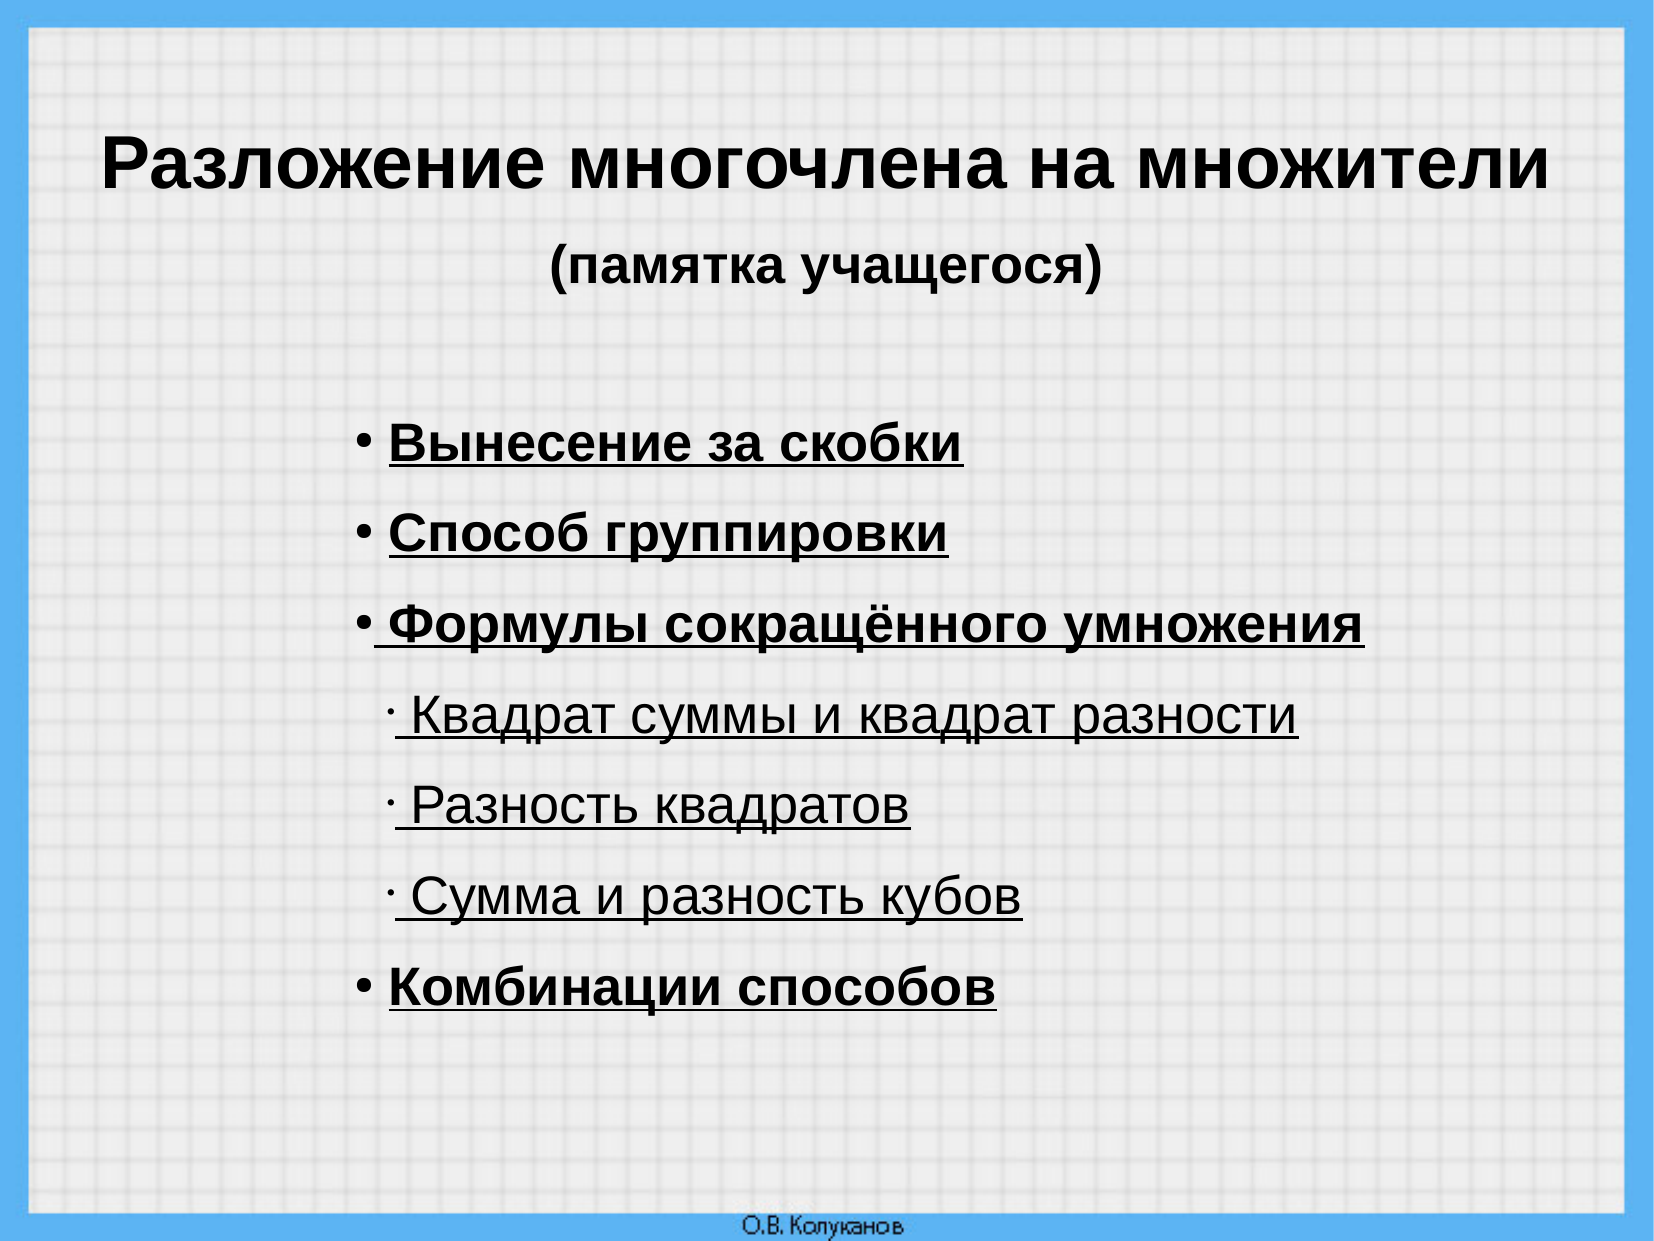

Разложение многочлена на множители
(памятка учащегося)
# Вынесение за скобки
 Способ группировки
 Формулы сокращённого умножения
 Квадрат суммы и квадрат разности
 Разность квадратов
 Сумма и разность кубов
 Комбинации способов